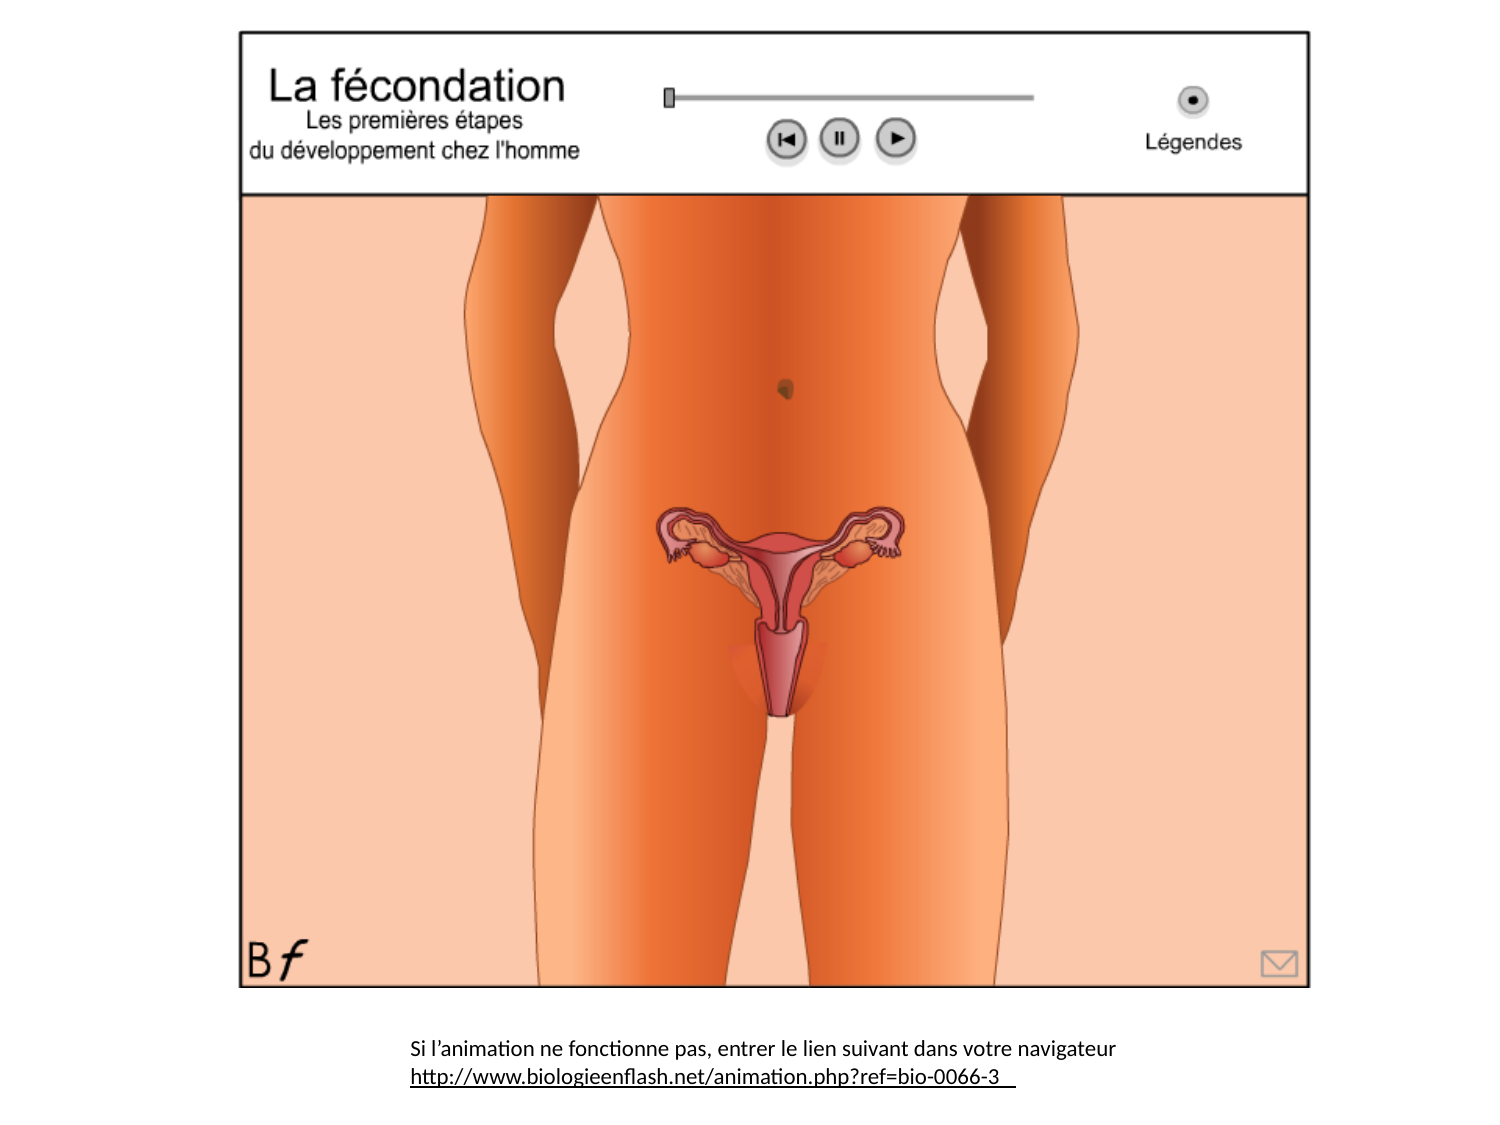

Si l’animation ne fonctionne pas, entrer le lien suivant dans votre navigateur
http://www.biologieenflash.net/animation.php?ref=bio-0066-3